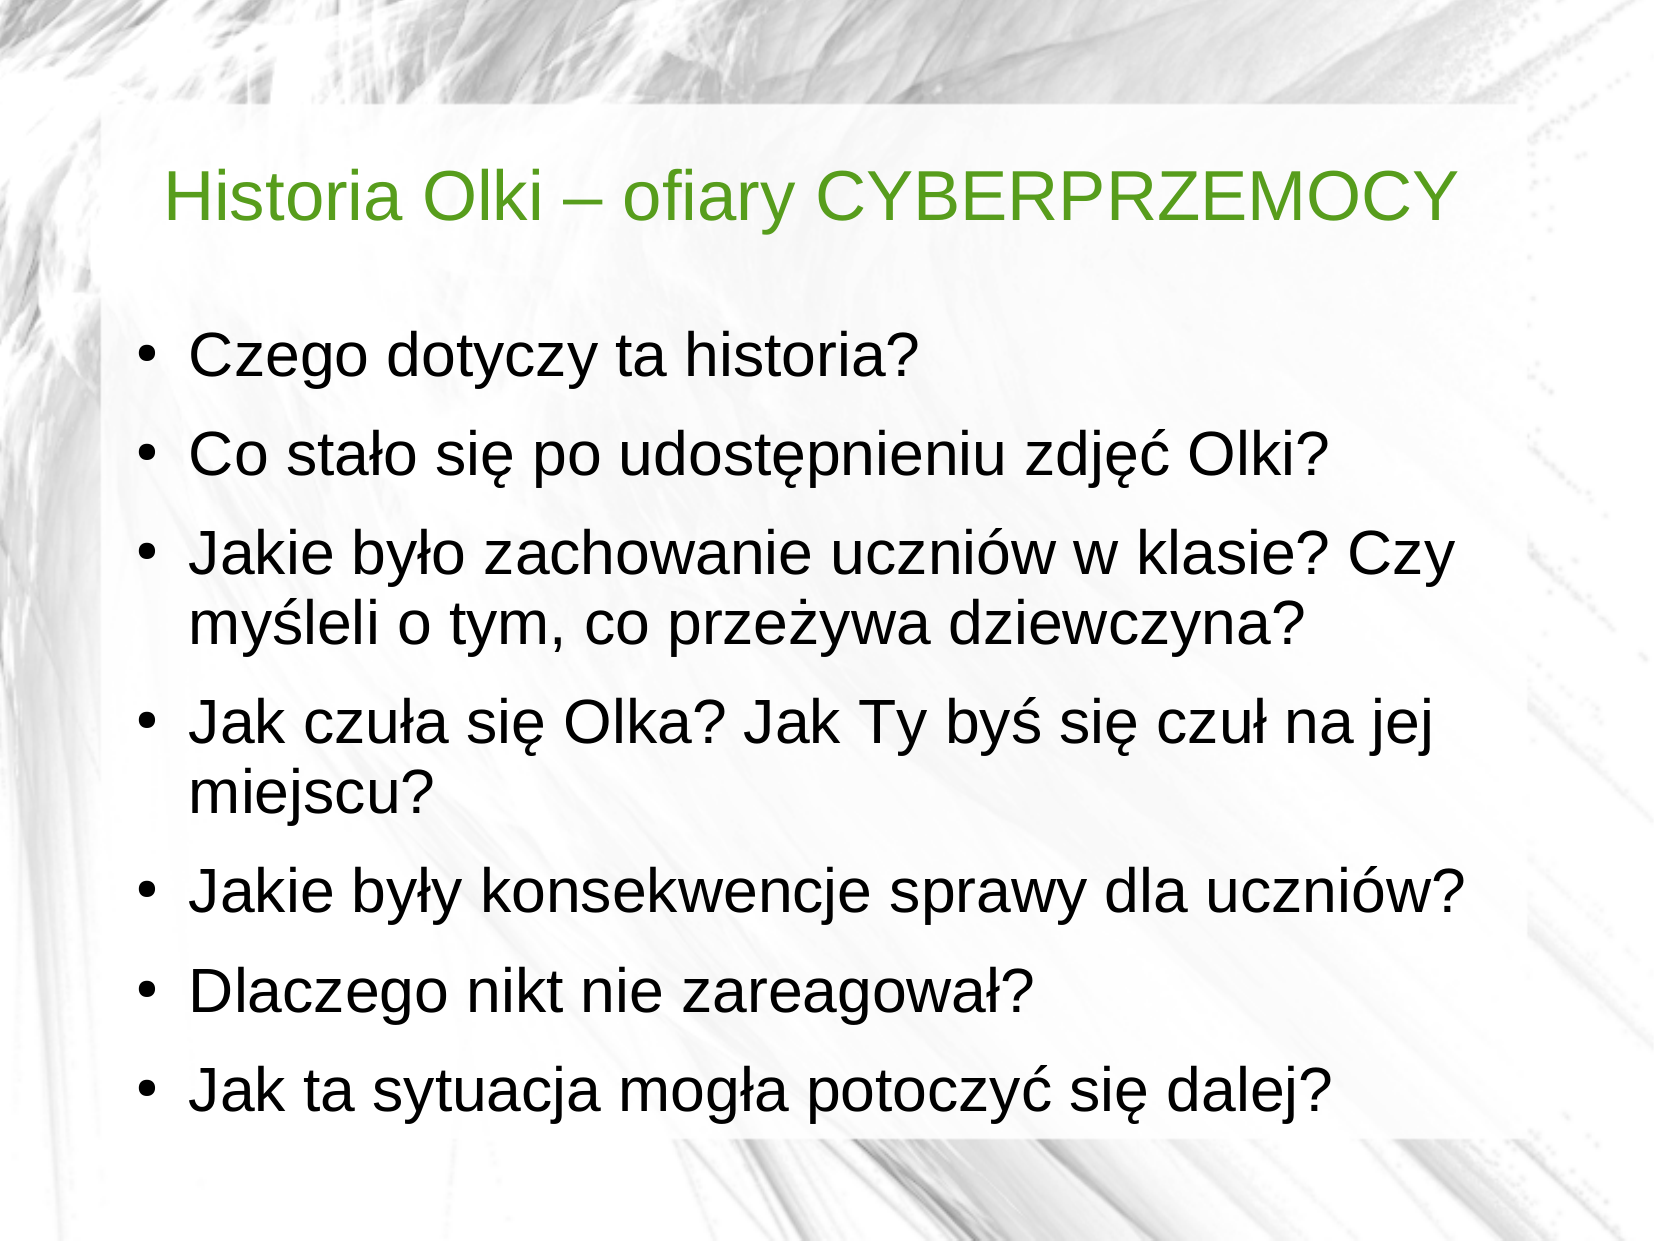

# Historia Olki – ofiary CYBERPRZEMOCY
Czego dotyczy ta historia?
Co stało się po udostępnieniu zdjęć Olki?
Jakie było zachowanie uczniów w klasie? Czy myśleli o tym, co przeżywa dziewczyna?
Jak czuła się Olka? Jak Ty byś się czuł na jej miejscu?
Jakie były konsekwencje sprawy dla uczniów?
Dlaczego nikt nie zareagował?
Jak ta sytuacja mogła potoczyć się dalej?